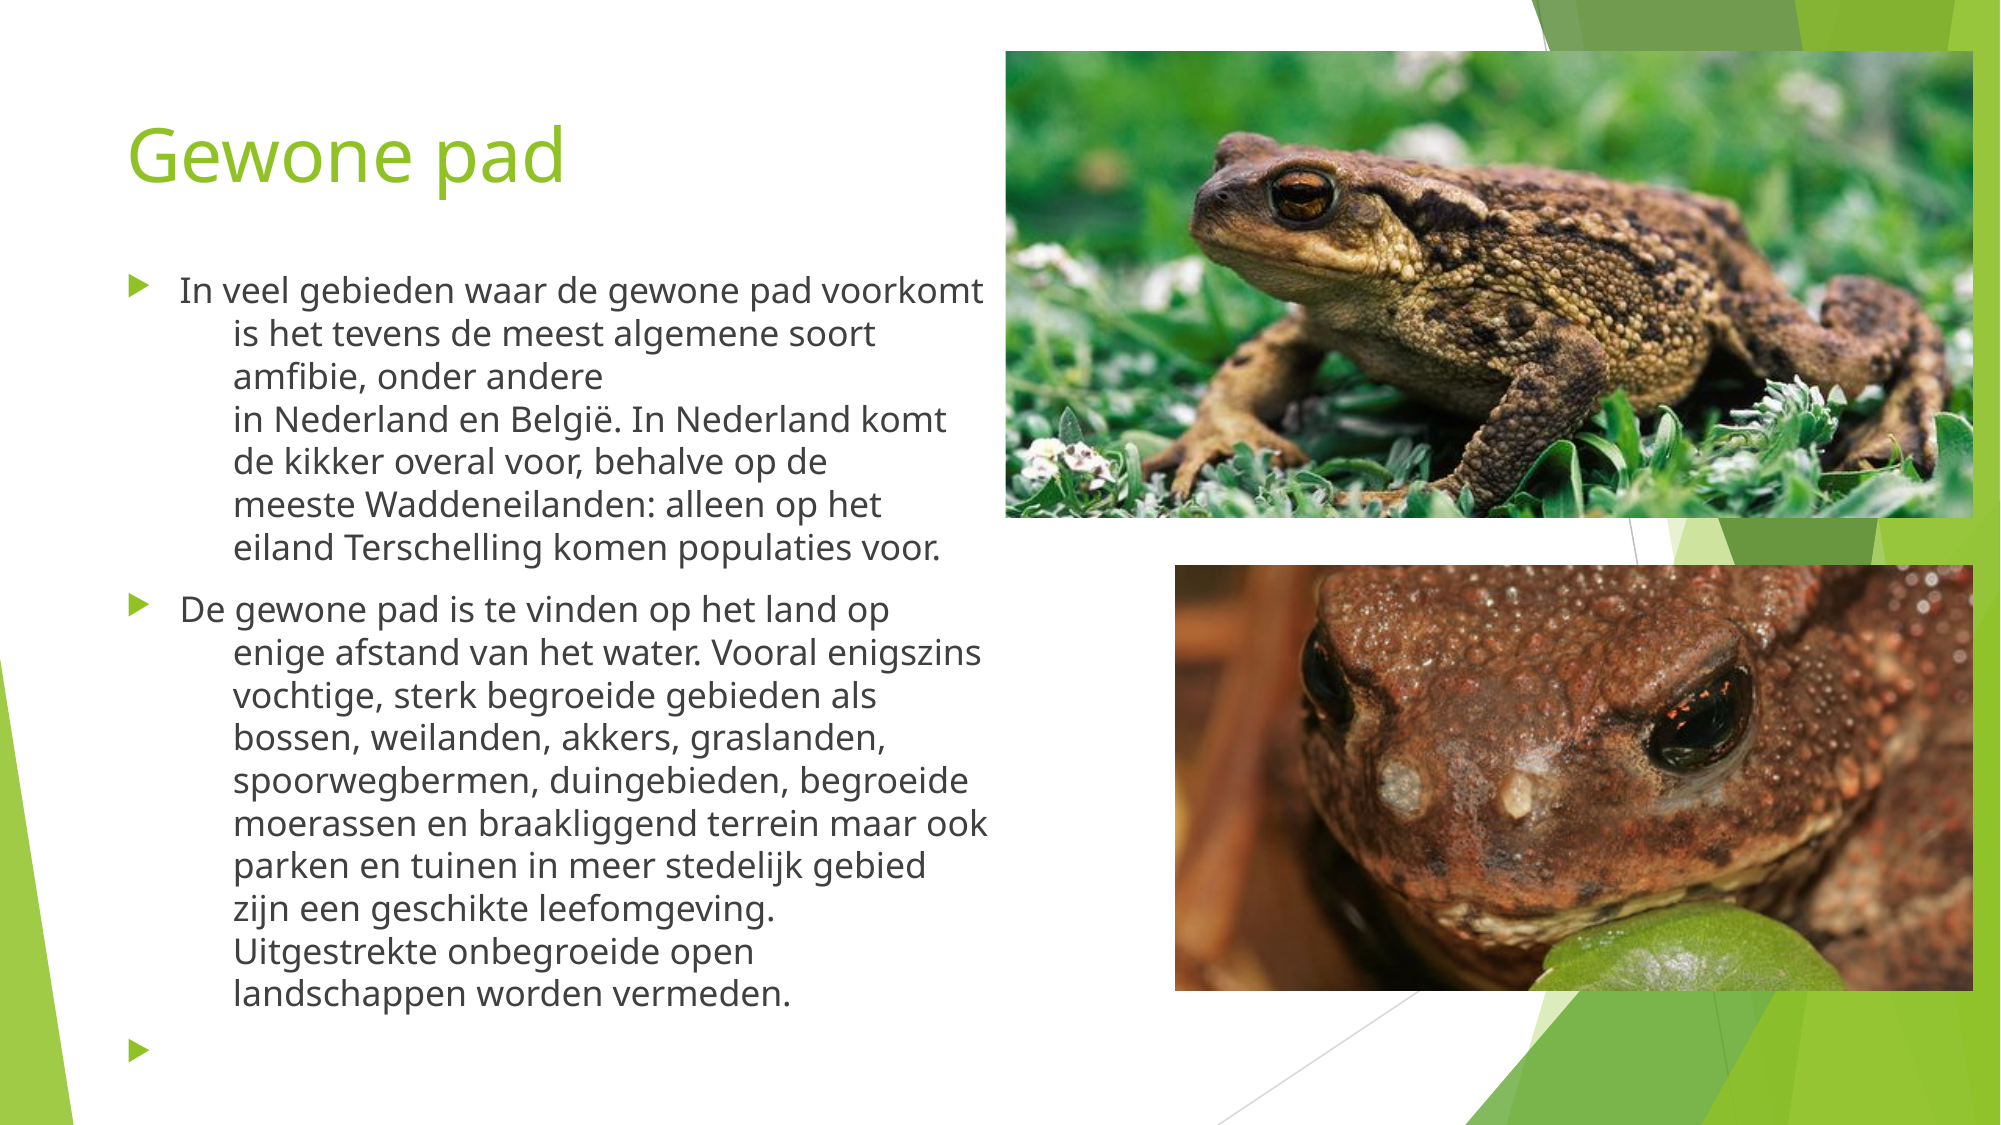

# Gewone pad
In veel gebieden waar de gewone pad voorkomt is het tevens de meest algemene soort amfibie, onder andere in Nederland en België. In Nederland komt de kikker overal voor, behalve op de meeste Waddeneilanden: alleen op het eiland Terschelling komen populaties voor.
De gewone pad is te vinden op het land op enige afstand van het water. Vooral enigszins vochtige, sterk begroeide gebieden als bossen, weilanden, akkers, graslanden, spoorwegbermen, duingebieden, begroeide moerassen en braakliggend terrein maar ook parken en tuinen in meer stedelijk gebied zijn een geschikte leefomgeving. Uitgestrekte onbegroeide open landschappen worden vermeden.